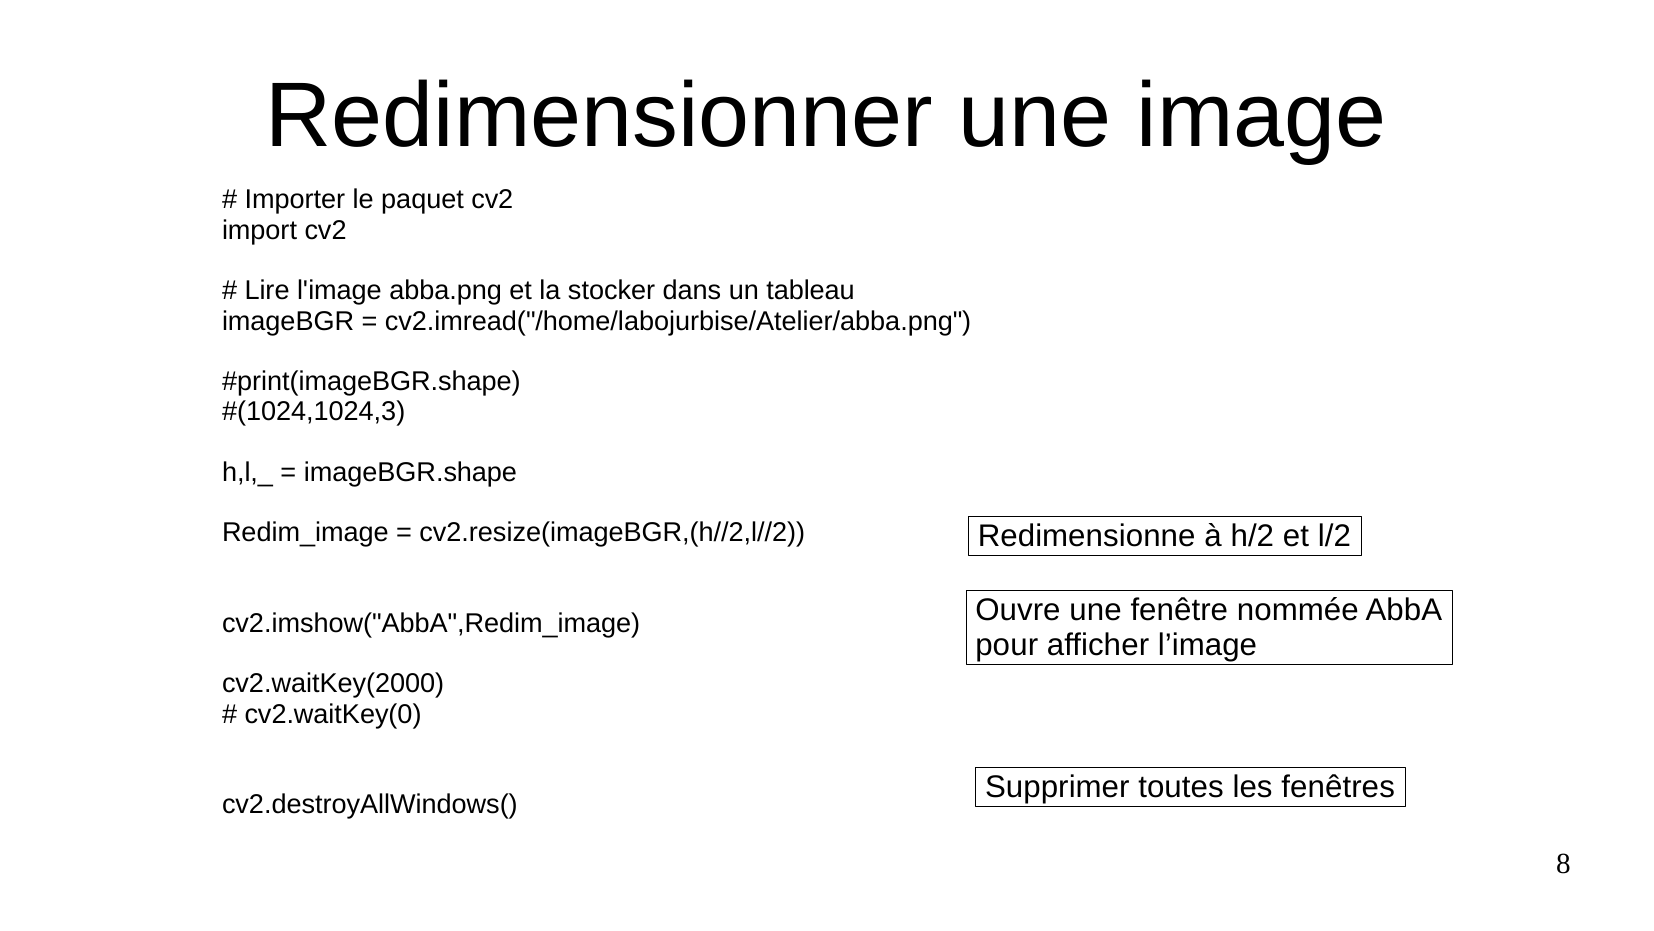

# Redimensionner une image
# Importer le paquet cv2
import cv2
# Lire l'image abba.png et la stocker dans un tableau
imageBGR = cv2.imread("/home/labojurbise/Atelier/abba.png")
#print(imageBGR.shape)
#(1024,1024,3)
h,l,_ = imageBGR.shape
Redim_image = cv2.resize(imageBGR,(h//2,l//2))
cv2.imshow("AbbA",Redim_image)
cv2.waitKey(2000)
# cv2.waitKey(0)
cv2.destroyAllWindows()
Redimensionne à h/2 et l/2
Ouvre une fenêtre nommée AbbA
pour afficher l’image
Supprimer toutes les fenêtres
8